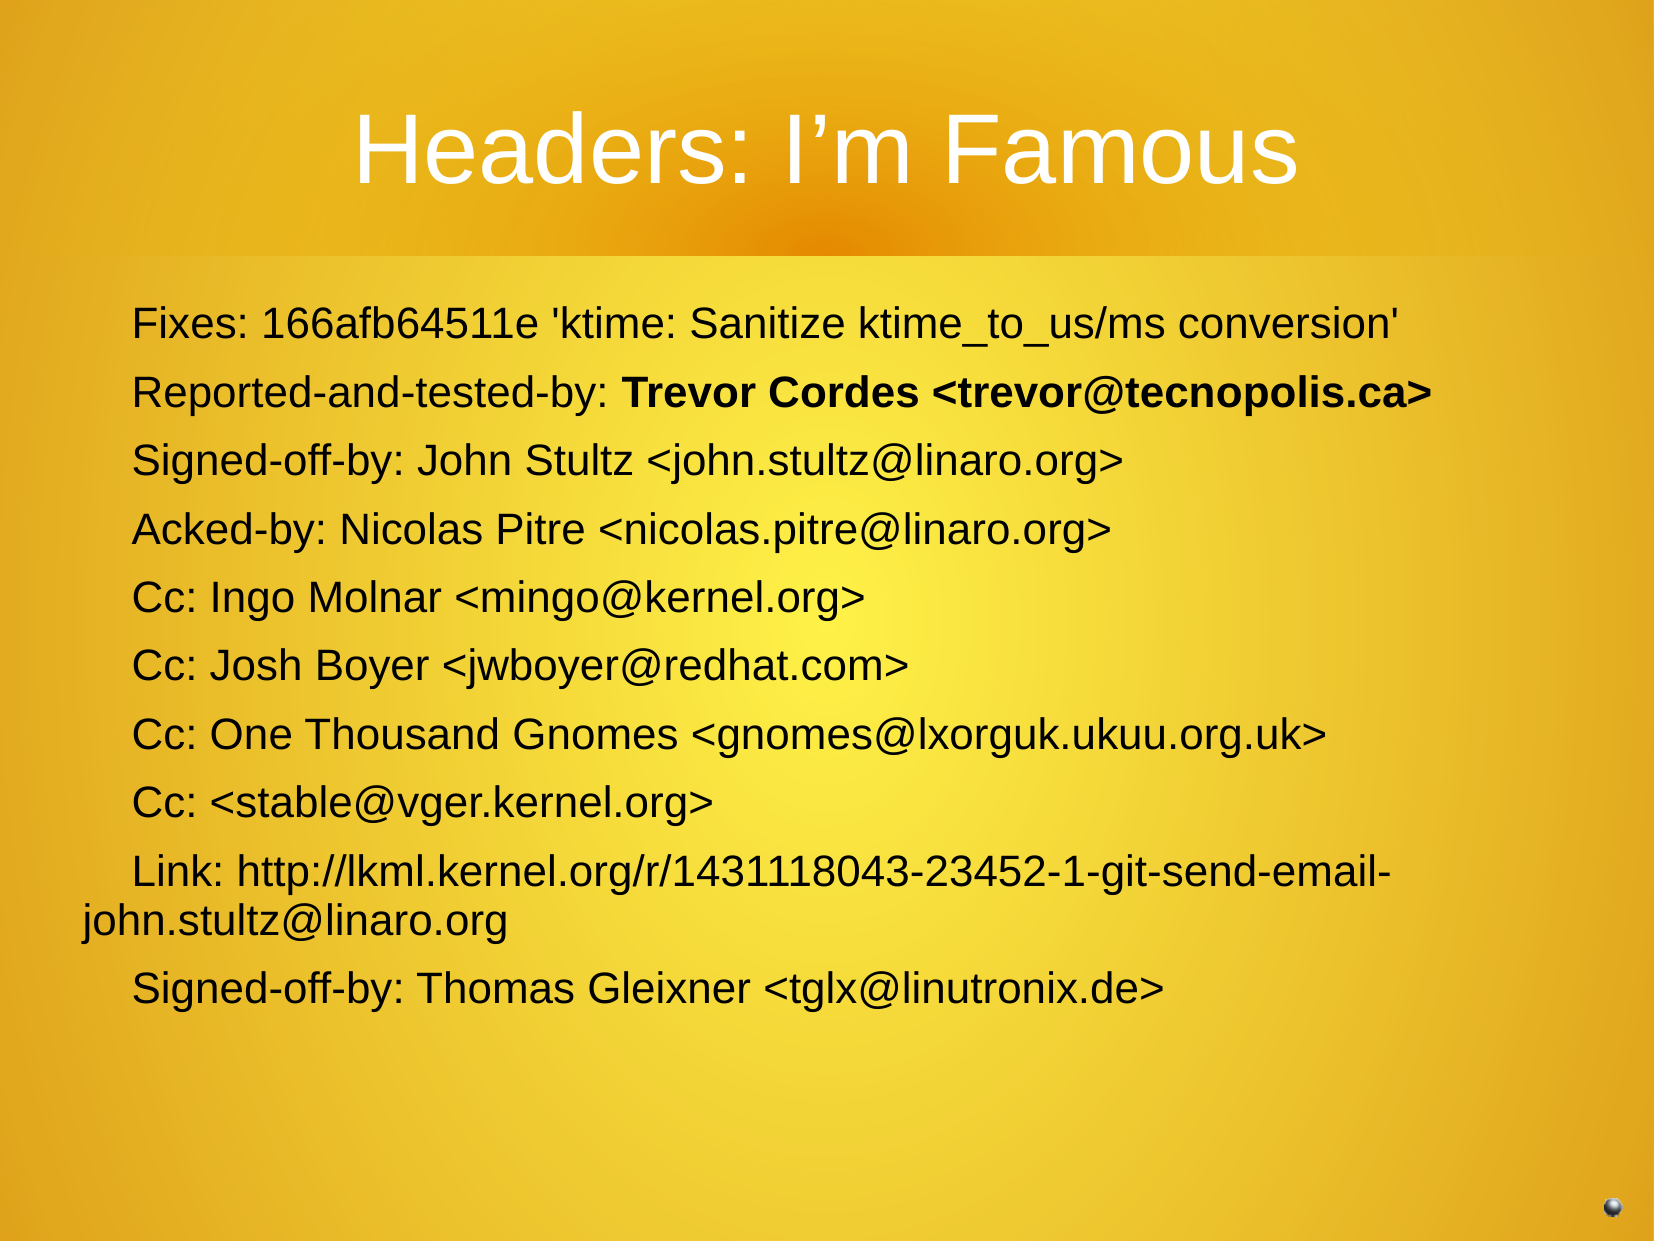

# Headers: I’m Famous
 Fixes: 166afb64511e 'ktime: Sanitize ktime_to_us/ms conversion'
 Reported-and-tested-by: Trevor Cordes <trevor@tecnopolis.ca>
 Signed-off-by: John Stultz <john.stultz@linaro.org>
 Acked-by: Nicolas Pitre <nicolas.pitre@linaro.org>
 Cc: Ingo Molnar <mingo@kernel.org>
 Cc: Josh Boyer <jwboyer@redhat.com>
 Cc: One Thousand Gnomes <gnomes@lxorguk.ukuu.org.uk>
 Cc: <stable@vger.kernel.org>
 Link: http://lkml.kernel.org/r/1431118043-23452-1-git-send-email-john.stultz@linaro.org
 Signed-off-by: Thomas Gleixner <tglx@linutronix.de>